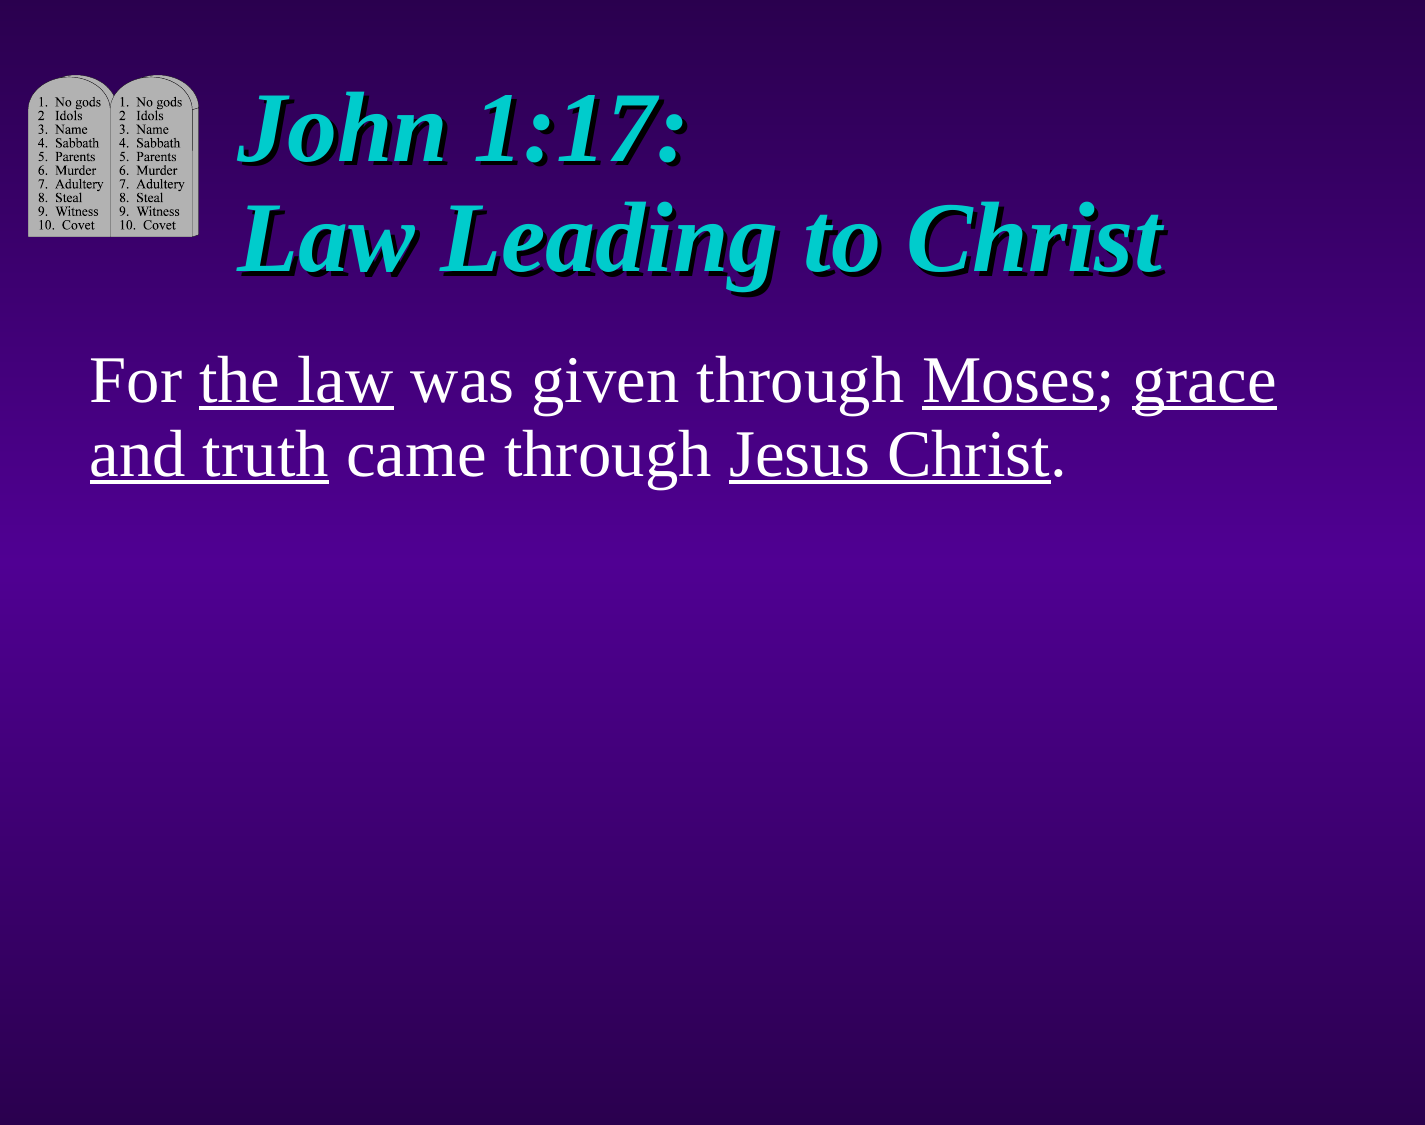

# John 1:17: Law Leading to Christ
For the law was given through Moses; grace and truth came through Jesus Christ.